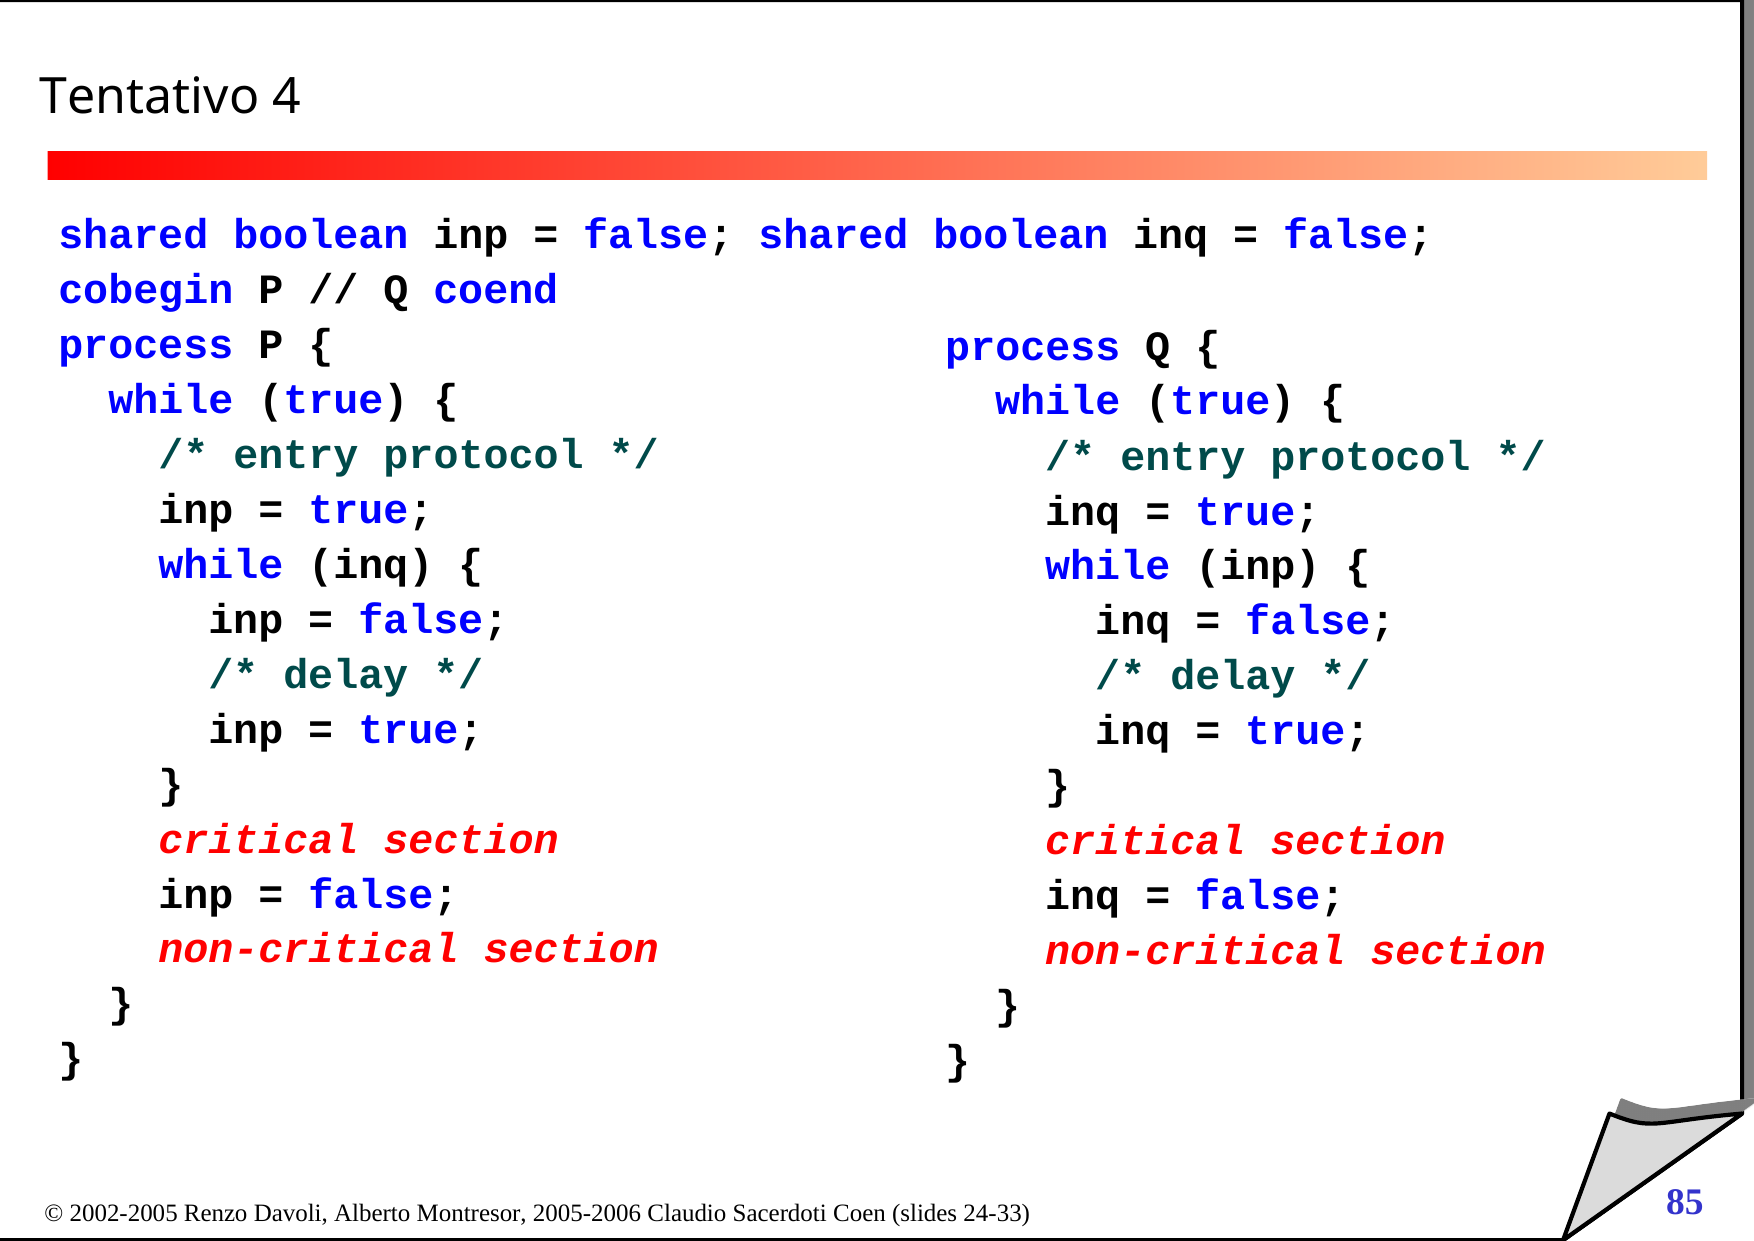

# Tentativo 4
shared boolean inp = false; shared boolean inq = false;
cobegin P // Q coend
process P {
 while (true) {
 /* entry protocol */
 inp = true;
 while (inq) {
 inp = false;
 /* delay */
 inp = true;
 }
 critical section
 inp = false;
 non-critical section
 }
}
process Q {
 while (true) {
 /* entry protocol */
 inq = true;
 while (inp) {
 inq = false;
 /* delay */
 inq = true;
 }
 critical section
 inq = false;
 non-critical section
 }
}